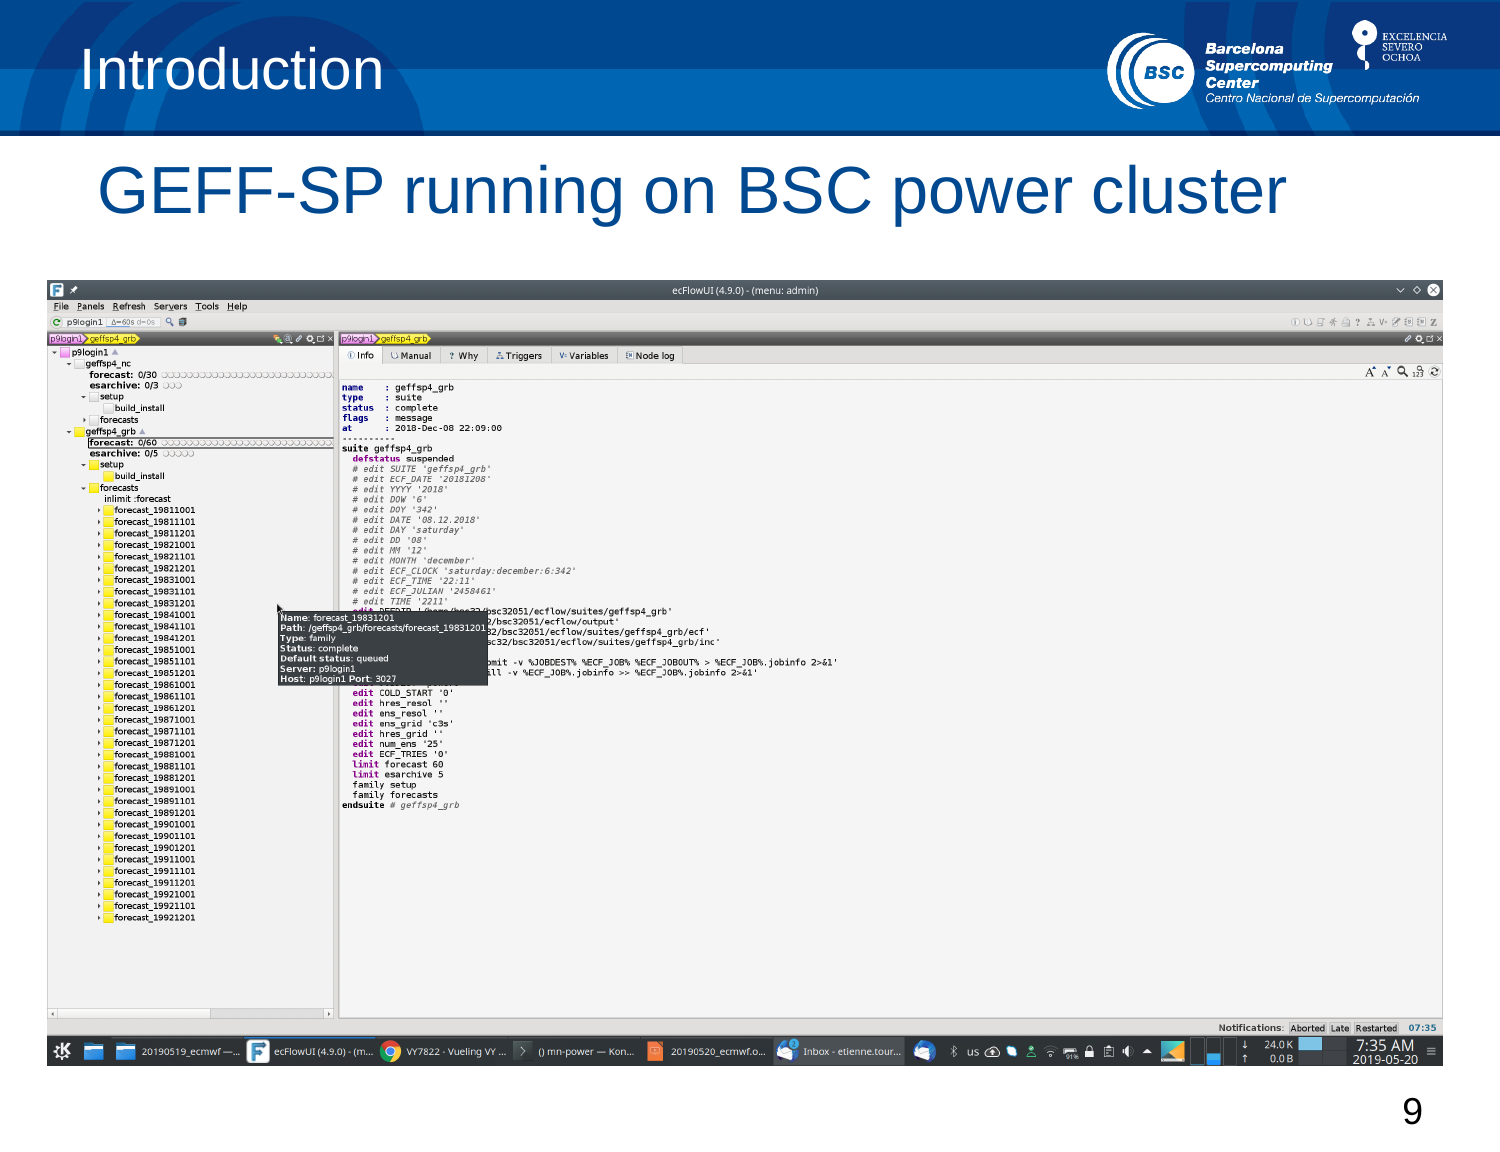

# Introduction
GEFF-SP running on BSC power cluster